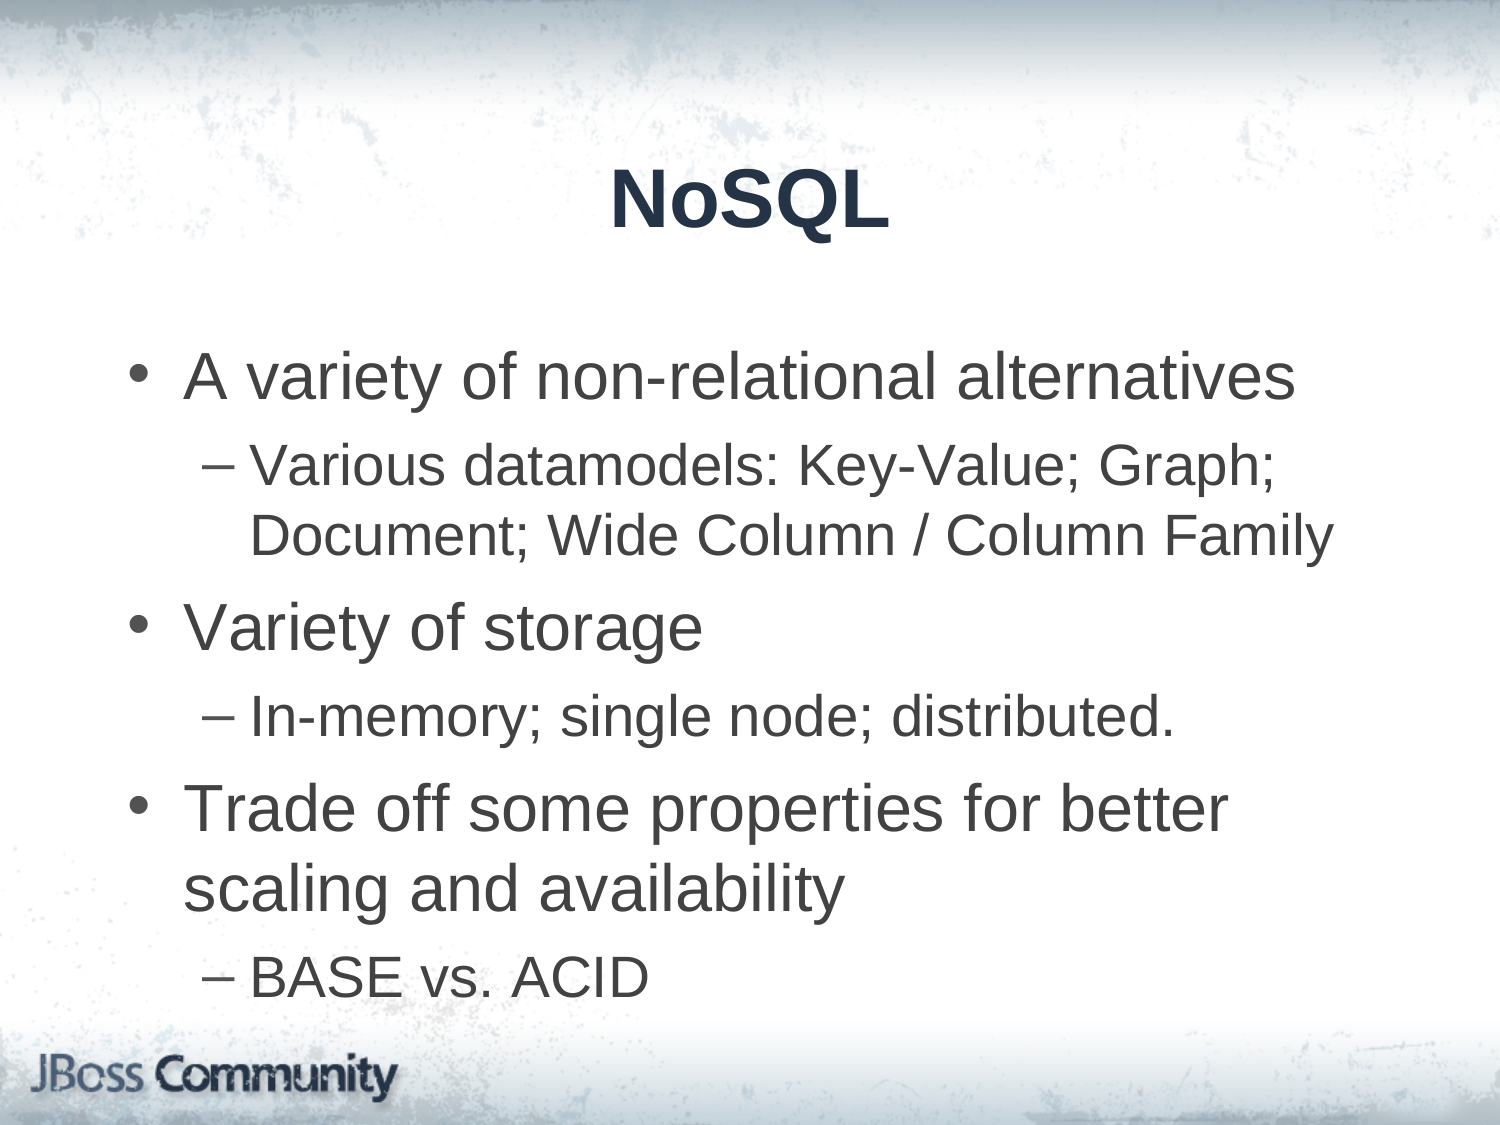

# NoSQL
A variety of non-relational alternatives
Various datamodels: Key-Value; Graph; Document; Wide Column / Column Family
Variety of storage
In-memory; single node; distributed.
Trade off some properties for better scaling and availability
BASE vs. ACID